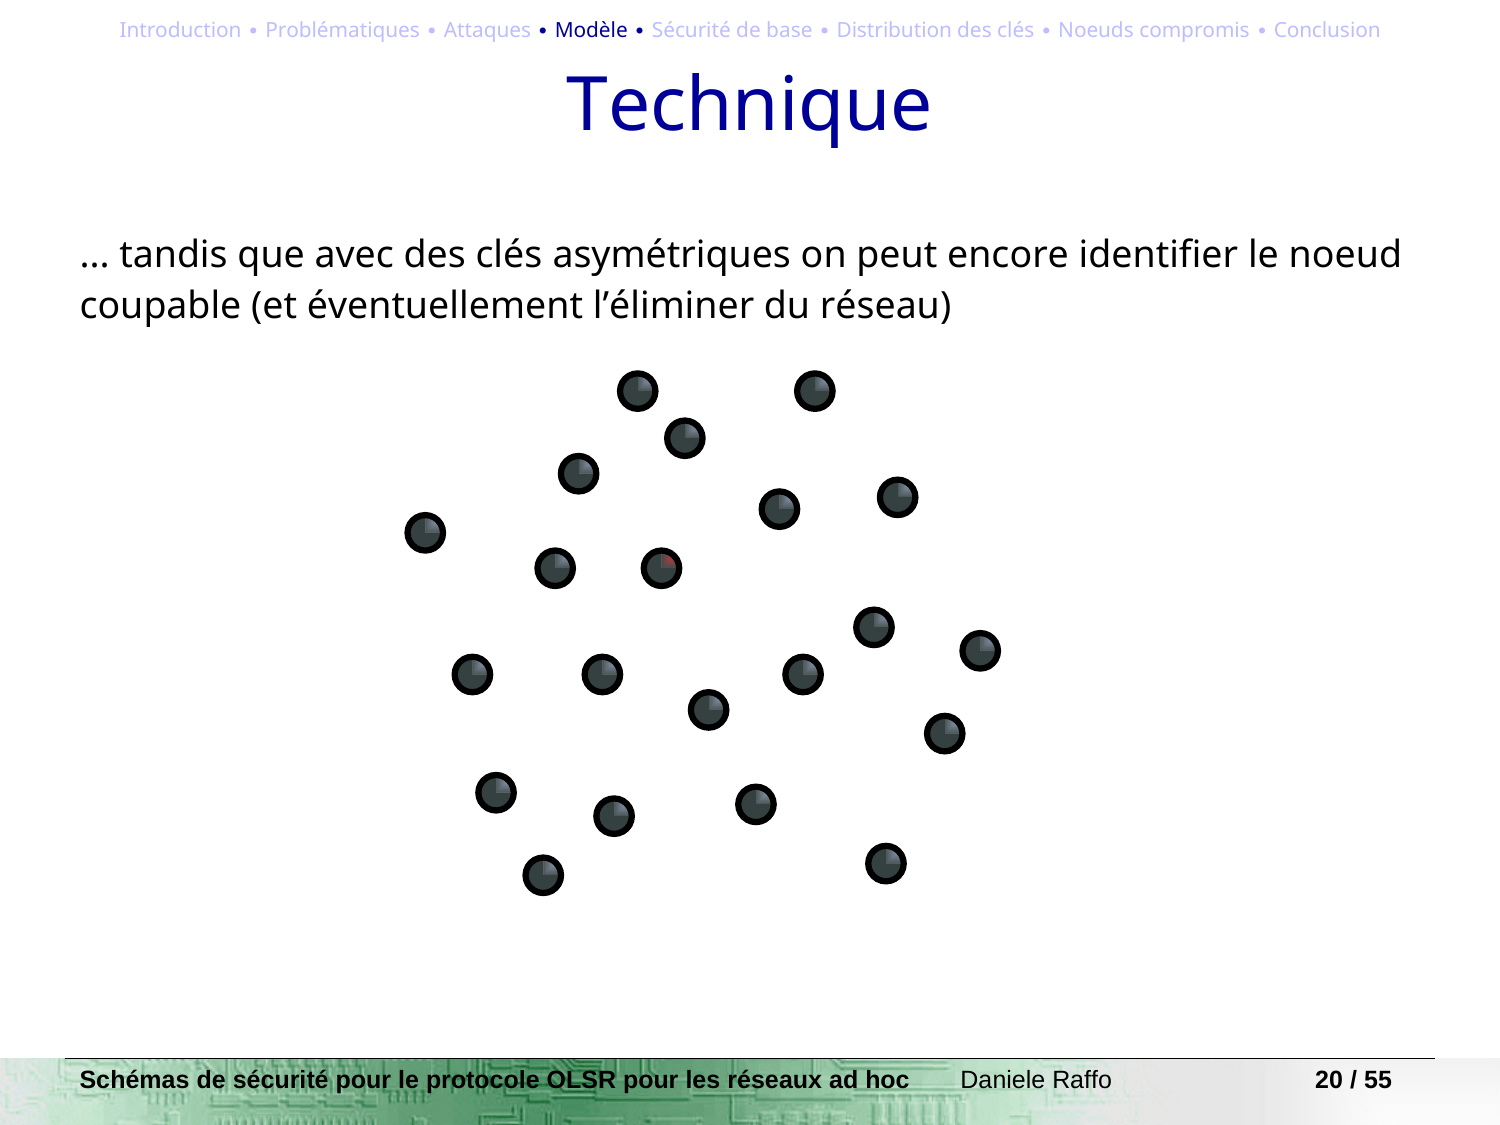

Introduction ∙ Problématiques ∙ Attaques ∙ Modèle ∙ Sécurité de base ∙ Distribution des clés ∙ Noeuds compromis ∙ Conclusion
Technique
... tandis que avec des clés asymétriques on peut encore identifier le noeud coupable (et éventuellement l’éliminer du réseau)
20
Schémas de sécurité pour le protocole OLSR pour les réseaux ad hoc Daniele Raffo